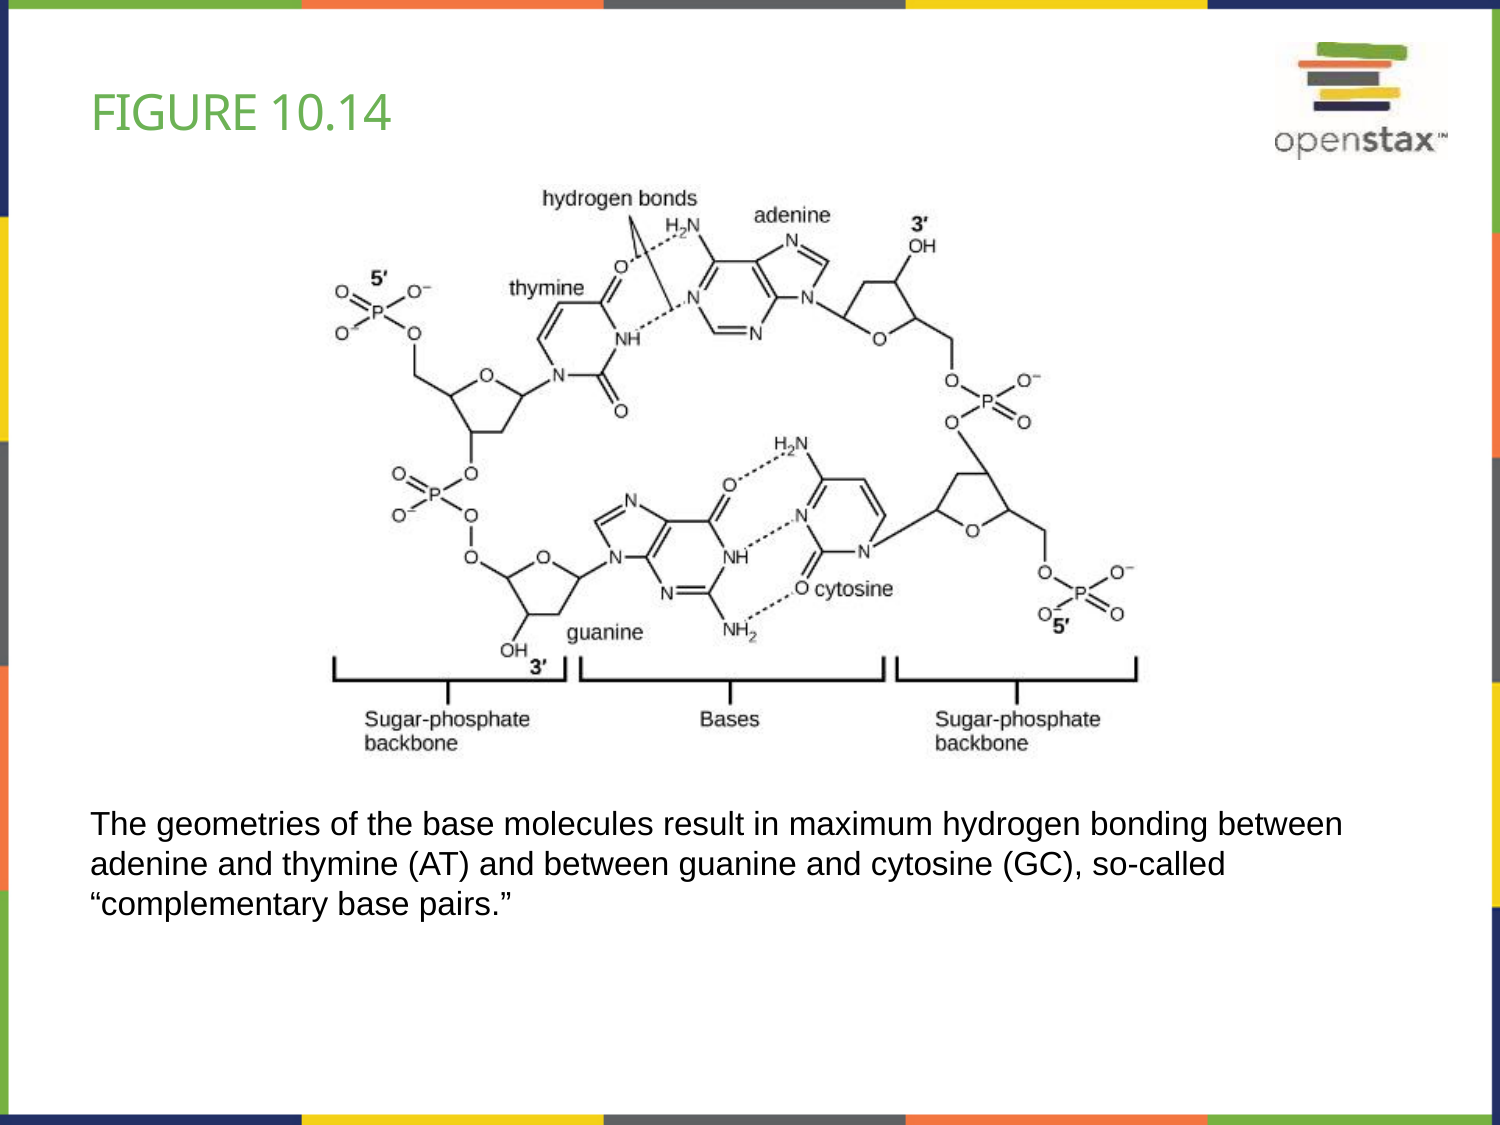

# Figure 10.14
The geometries of the base molecules result in maximum hydrogen bonding between adenine and thymine (AT) and between guanine and cytosine (GC), so-called “complementary base pairs.”